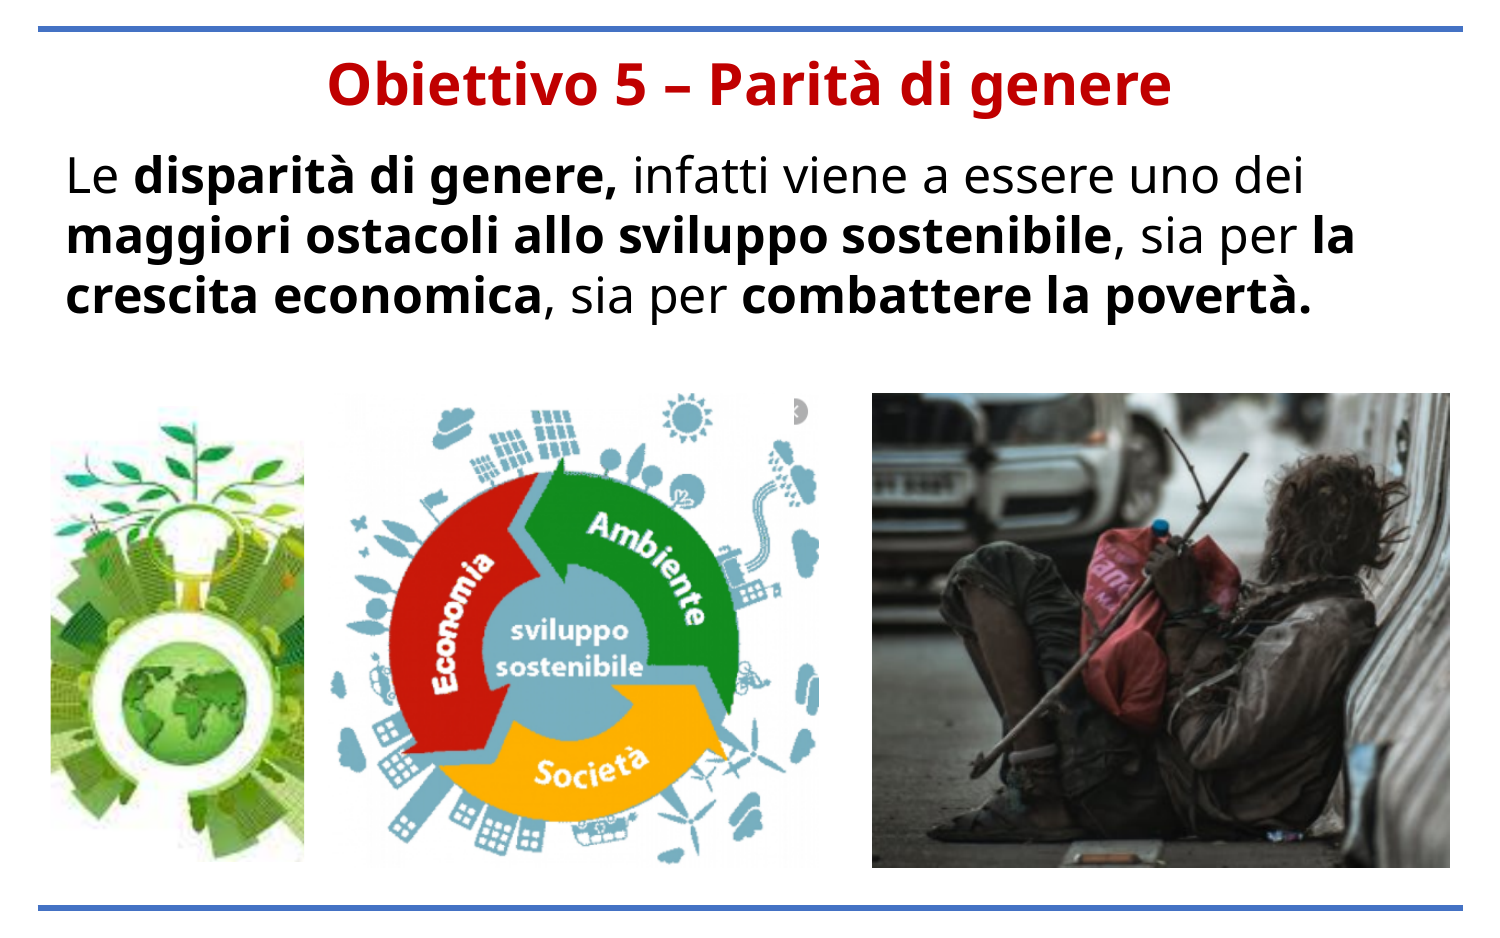

# Obiettivo 5 – Parità di genere
Le disparità di genere, infatti viene a essere uno dei maggiori ostacoli allo sviluppo sostenibile, sia per la crescita economica, sia per combattere la povertà.